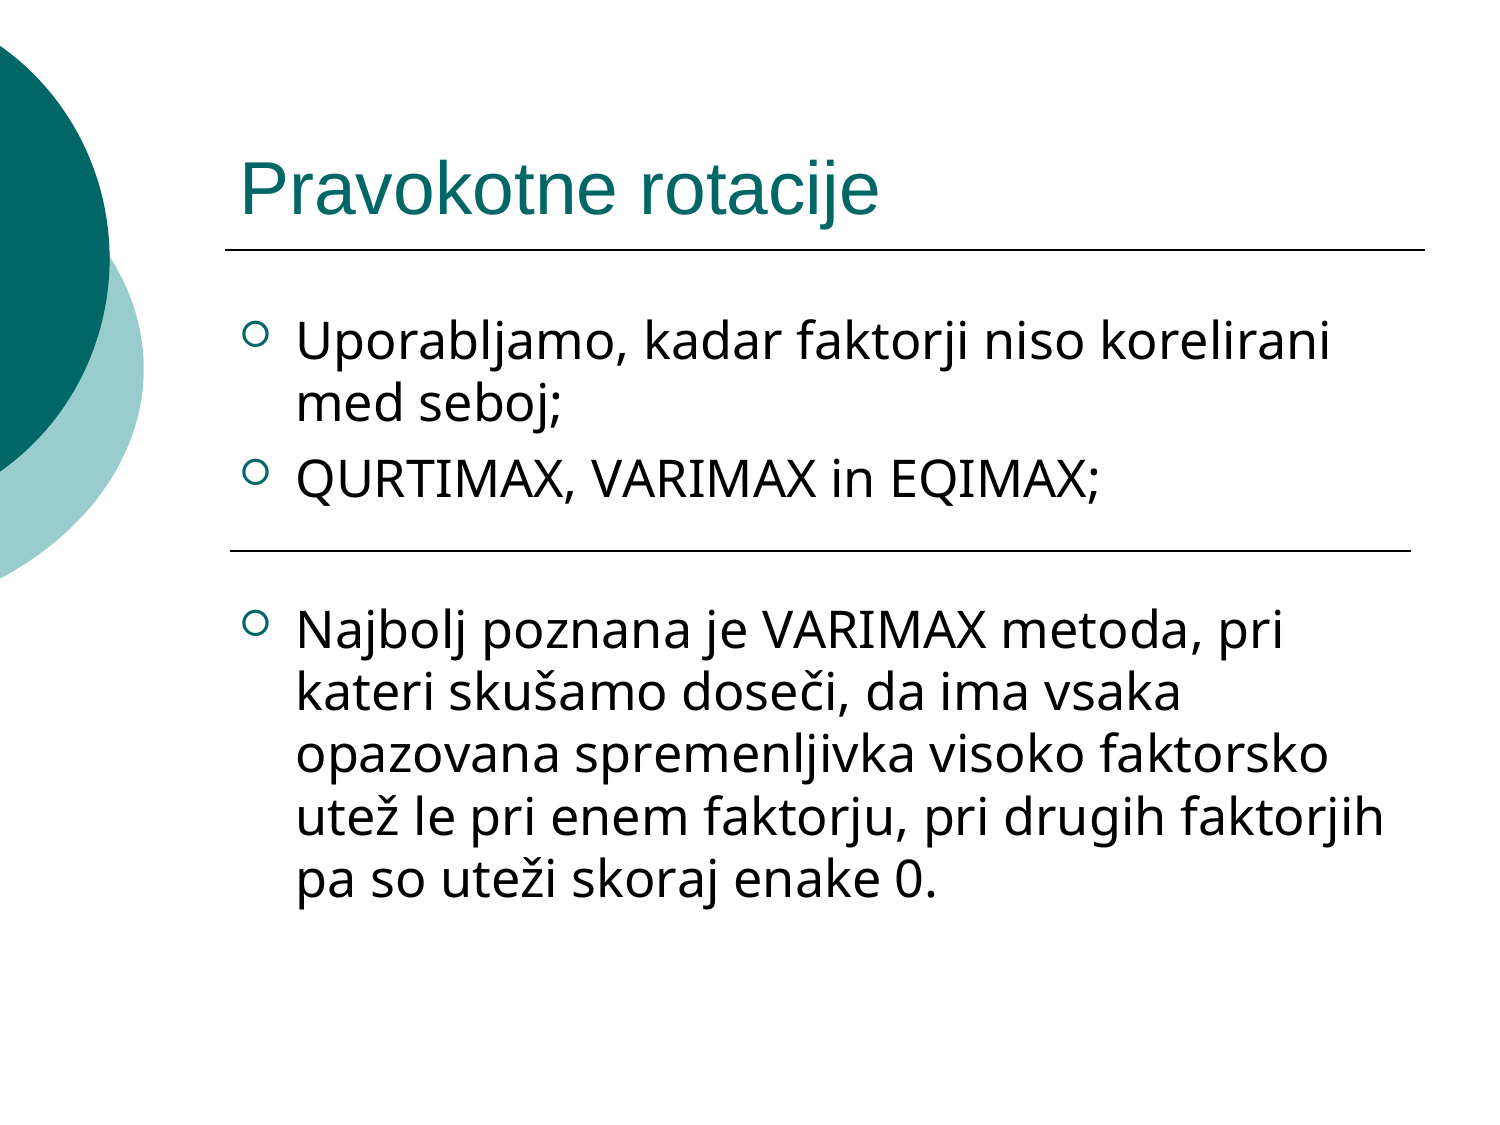

# Pravokotne rotacije
Uporabljamo, kadar faktorji niso korelirani med seboj;
QURTIMAX, VARIMAX in EQIMAX;
Najbolj poznana je VARIMAX metoda, pri kateri skušamo doseči, da ima vsaka opazovana spremenljivka visoko faktorsko utež le pri enem faktorju, pri drugih faktorjih pa so uteži skoraj enake 0.